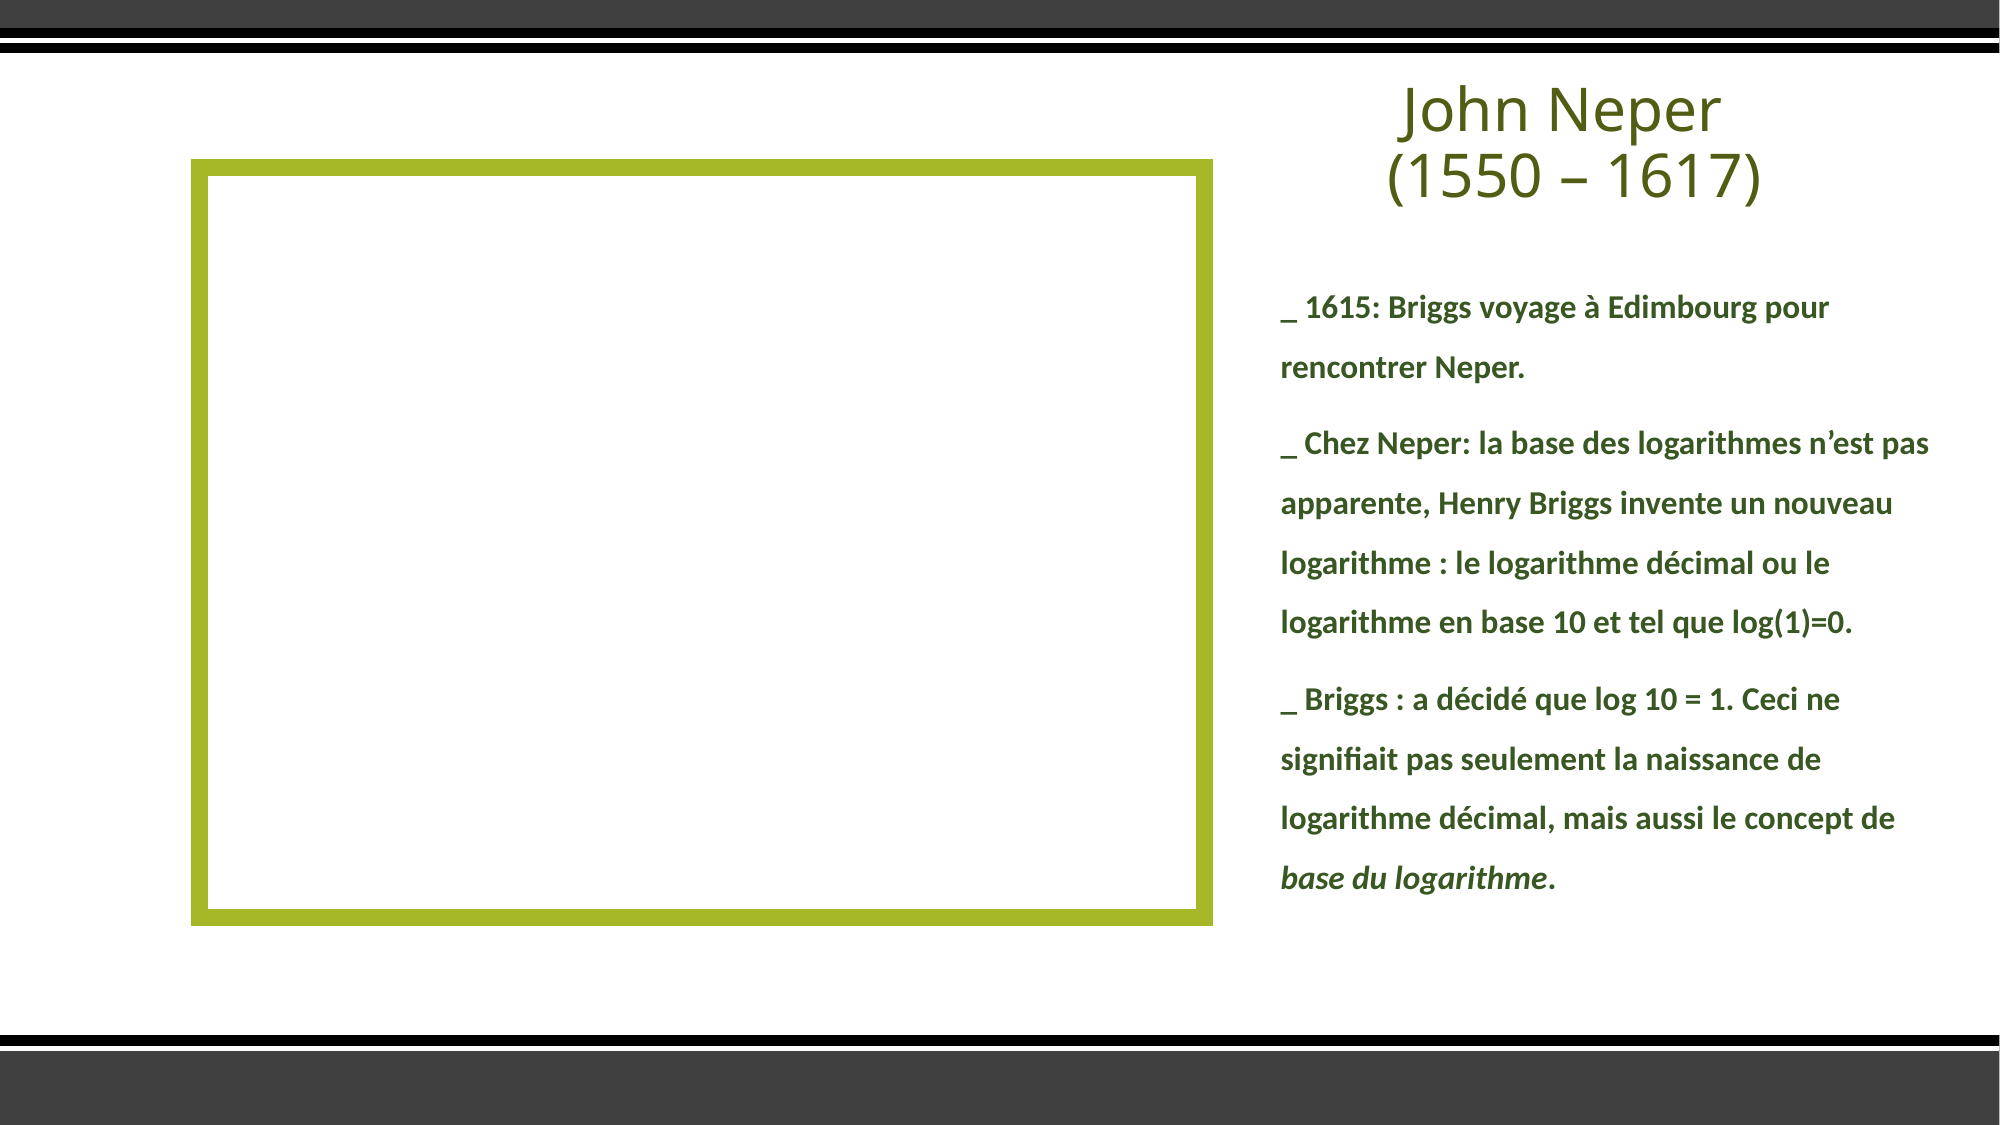

# John Neper (1550 – 1617)
_ 1615: Briggs voyage à Edimbourg pour rencontrer Neper.
_ Chez Neper: la base des logarithmes n’est pas apparente, Henry Briggs invente un nouveau logarithme : le logarithme décimal ou le logarithme en base 10 et tel que log(1)=0.
_ Briggs : a décidé que log 10 = 1. Ceci ne signifiait pas seulement la naissance de logarithme décimal, mais aussi le concept de base du logarithme.